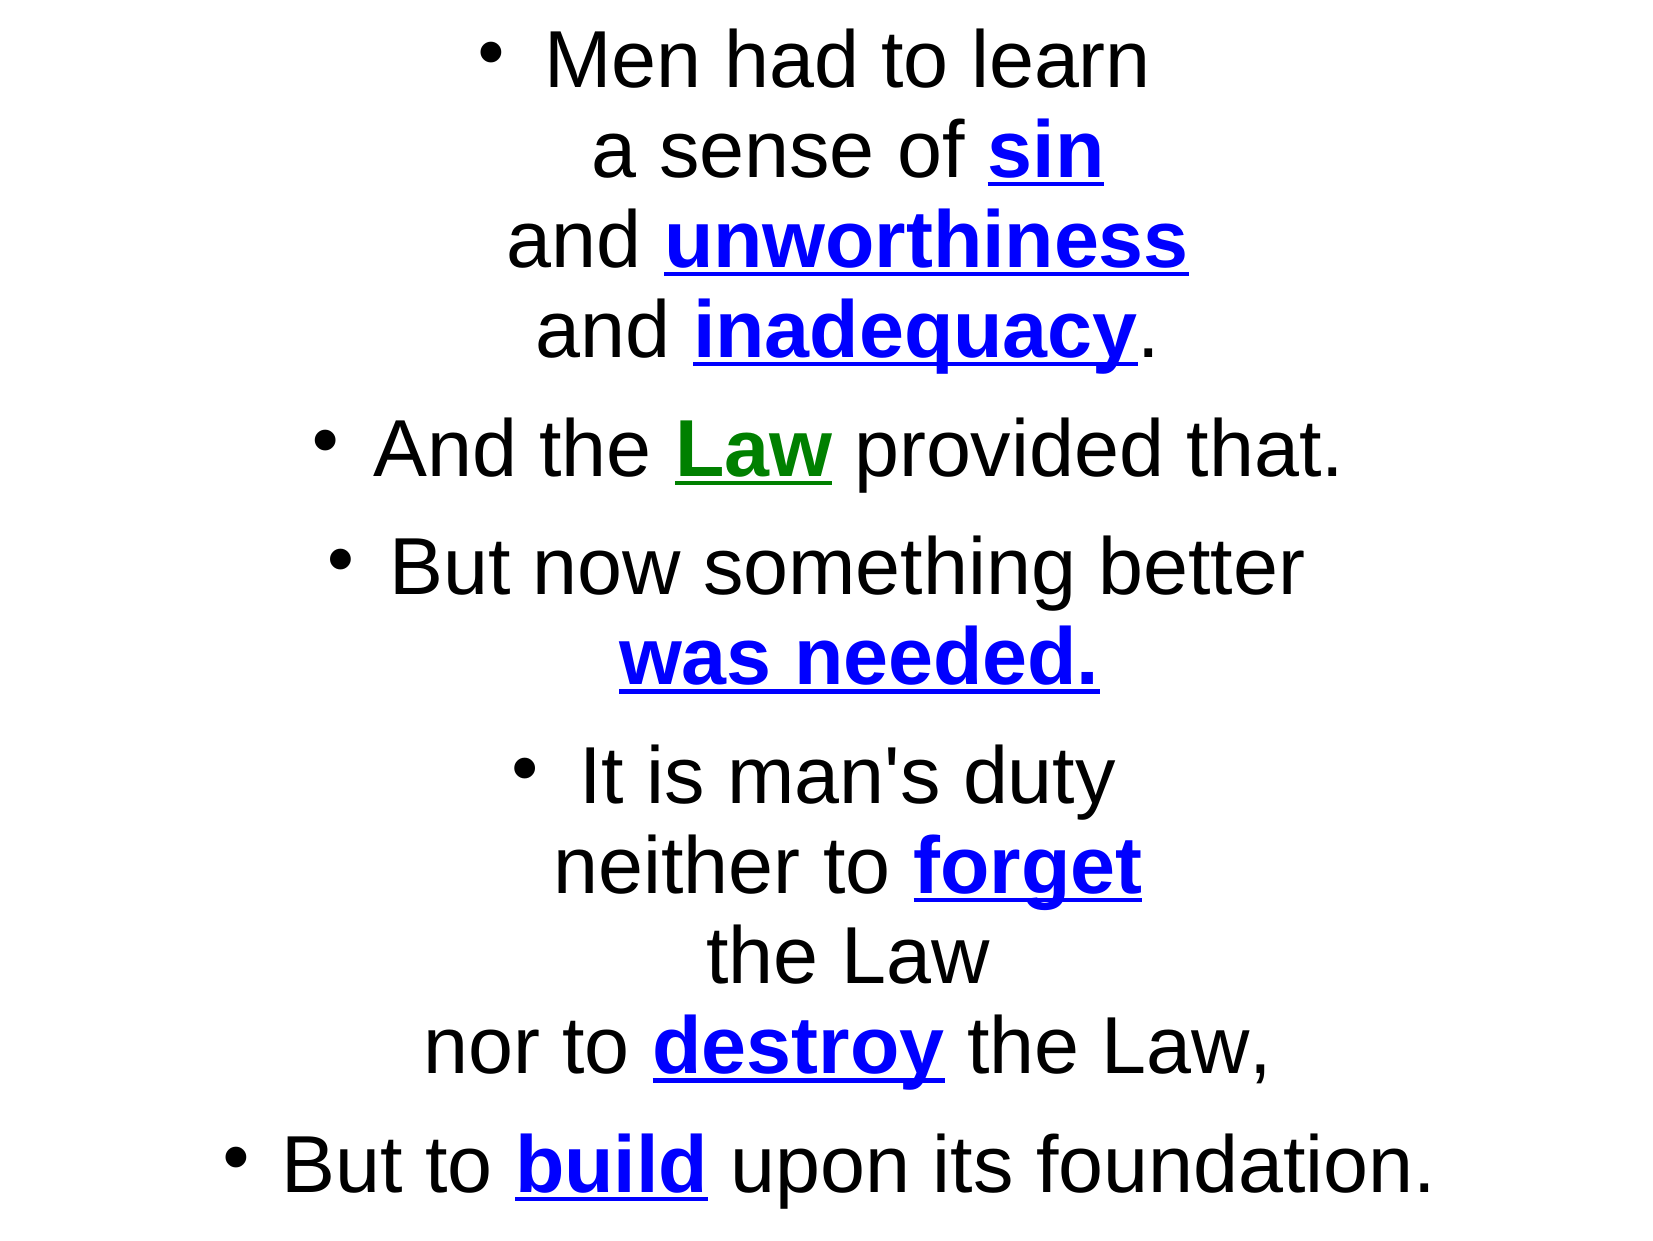

# Men had to learn a sense of sin and unworthiness and inadequacy.
And the Law provided that.
But now something better
was needed.
It is man's duty
neither to forget
the Law
nor to destroy the Law,
But to build upon its foundation.
43